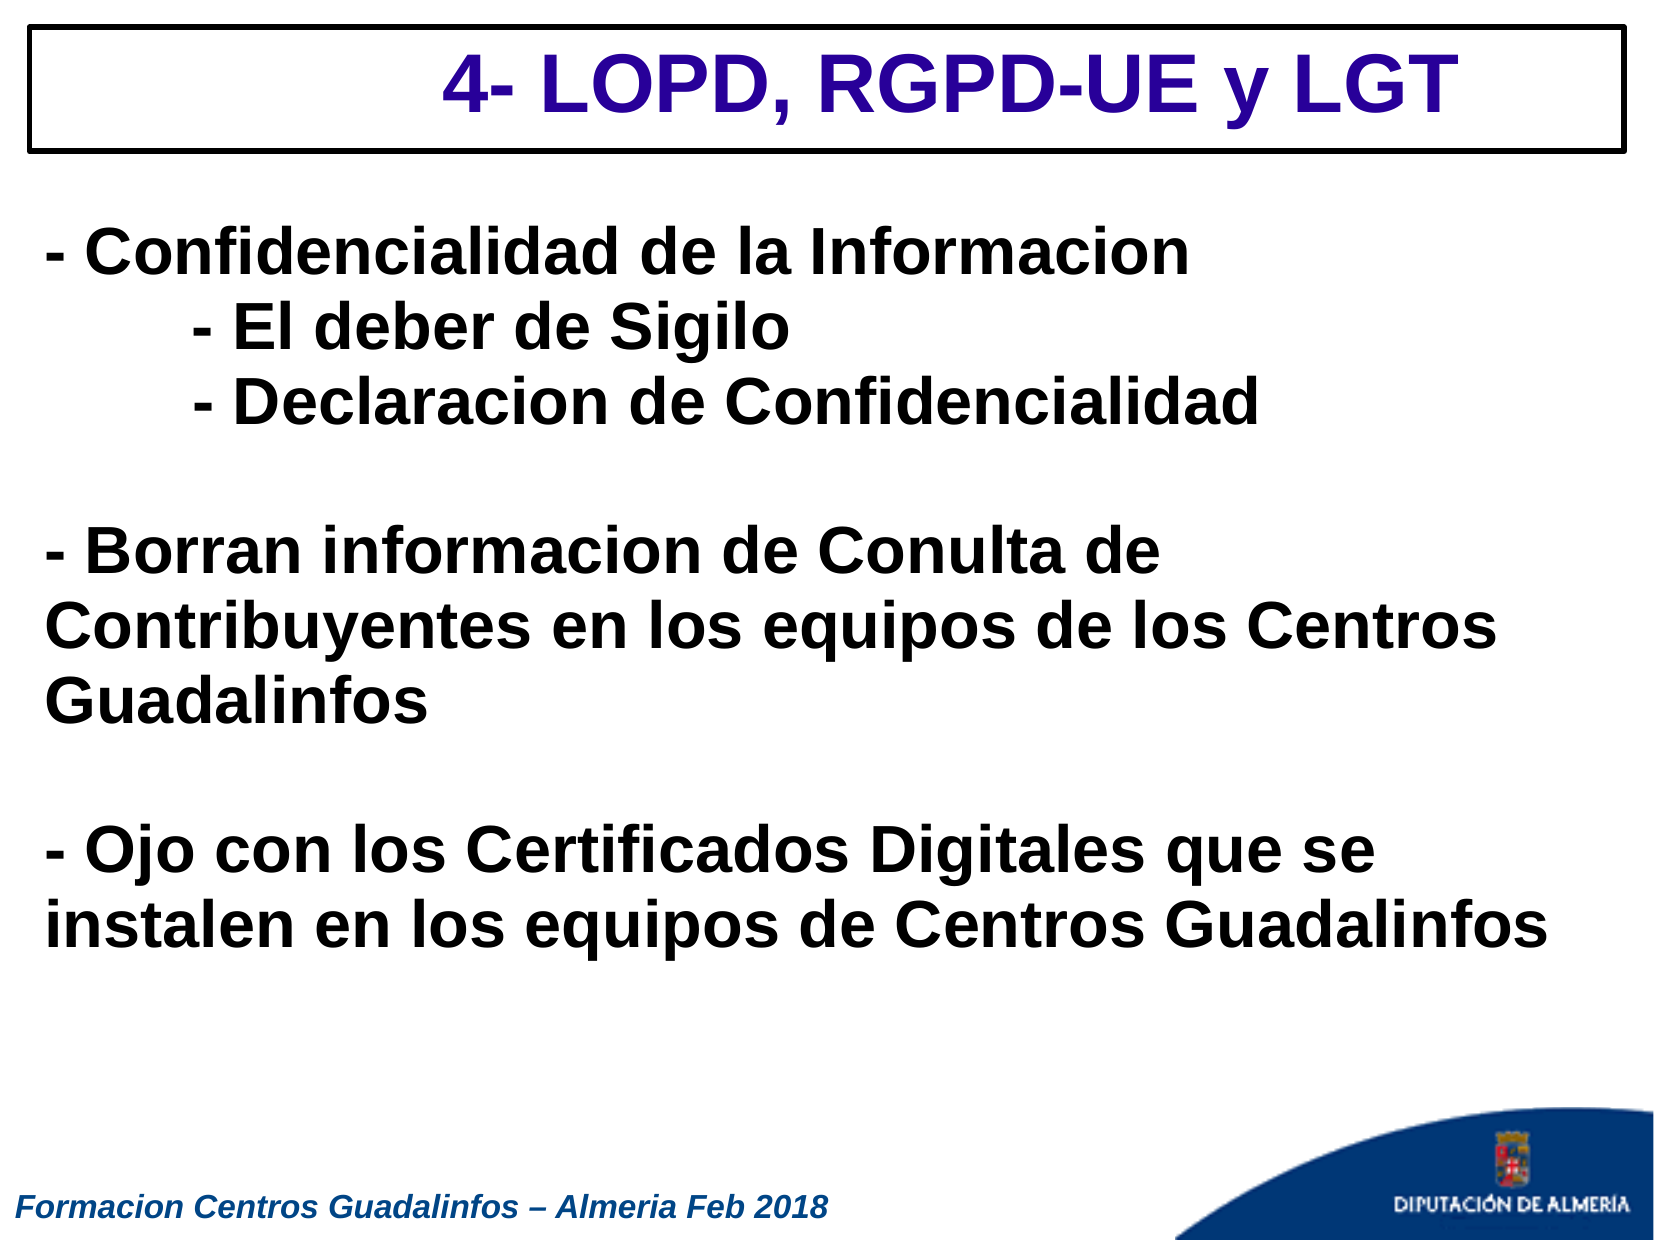

4- LOPD, RGPD-UE y LGT
- Confidencialidad de la Informacion
		- El deber de Sigilo
 - Declaracion de Confidencialidad
- Borran informacion de Conulta de Contribuyentes en los equipos de los Centros Guadalinfos
- Ojo con los Certificados Digitales que se instalen en los equipos de Centros Guadalinfos
Formacion Centros Guadalinfos – Almeria Feb 2018